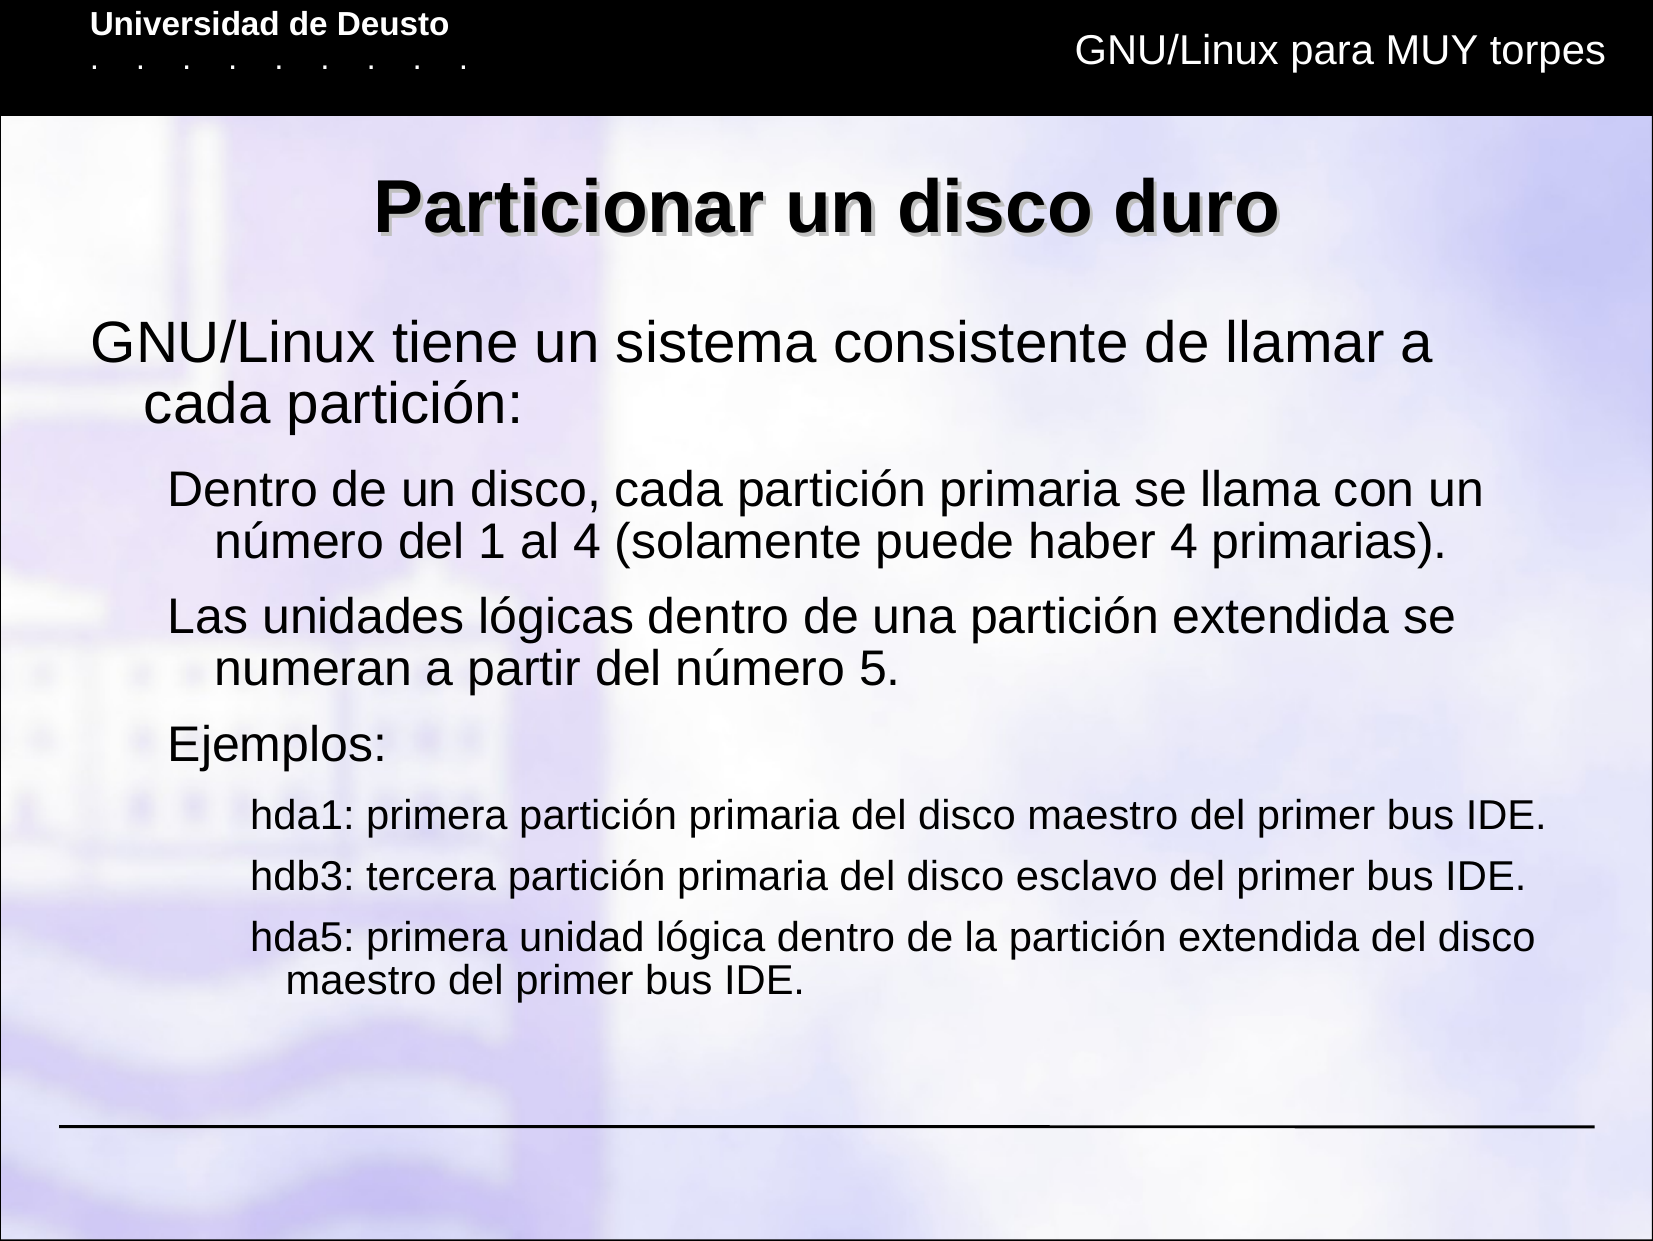

# Particionar un disco duro
GNU/Linux tiene un sistema consistente de llamar a cada partición:
Dentro de un disco, cada partición primaria se llama con un número del 1 al 4 (solamente puede haber 4 primarias).
Las unidades lógicas dentro de una partición extendida se numeran a partir del número 5.
Ejemplos:
hda1: primera partición primaria del disco maestro del primer bus IDE.
hdb3: tercera partición primaria del disco esclavo del primer bus IDE.
hda5: primera unidad lógica dentro de la partición extendida del disco maestro del primer bus IDE.